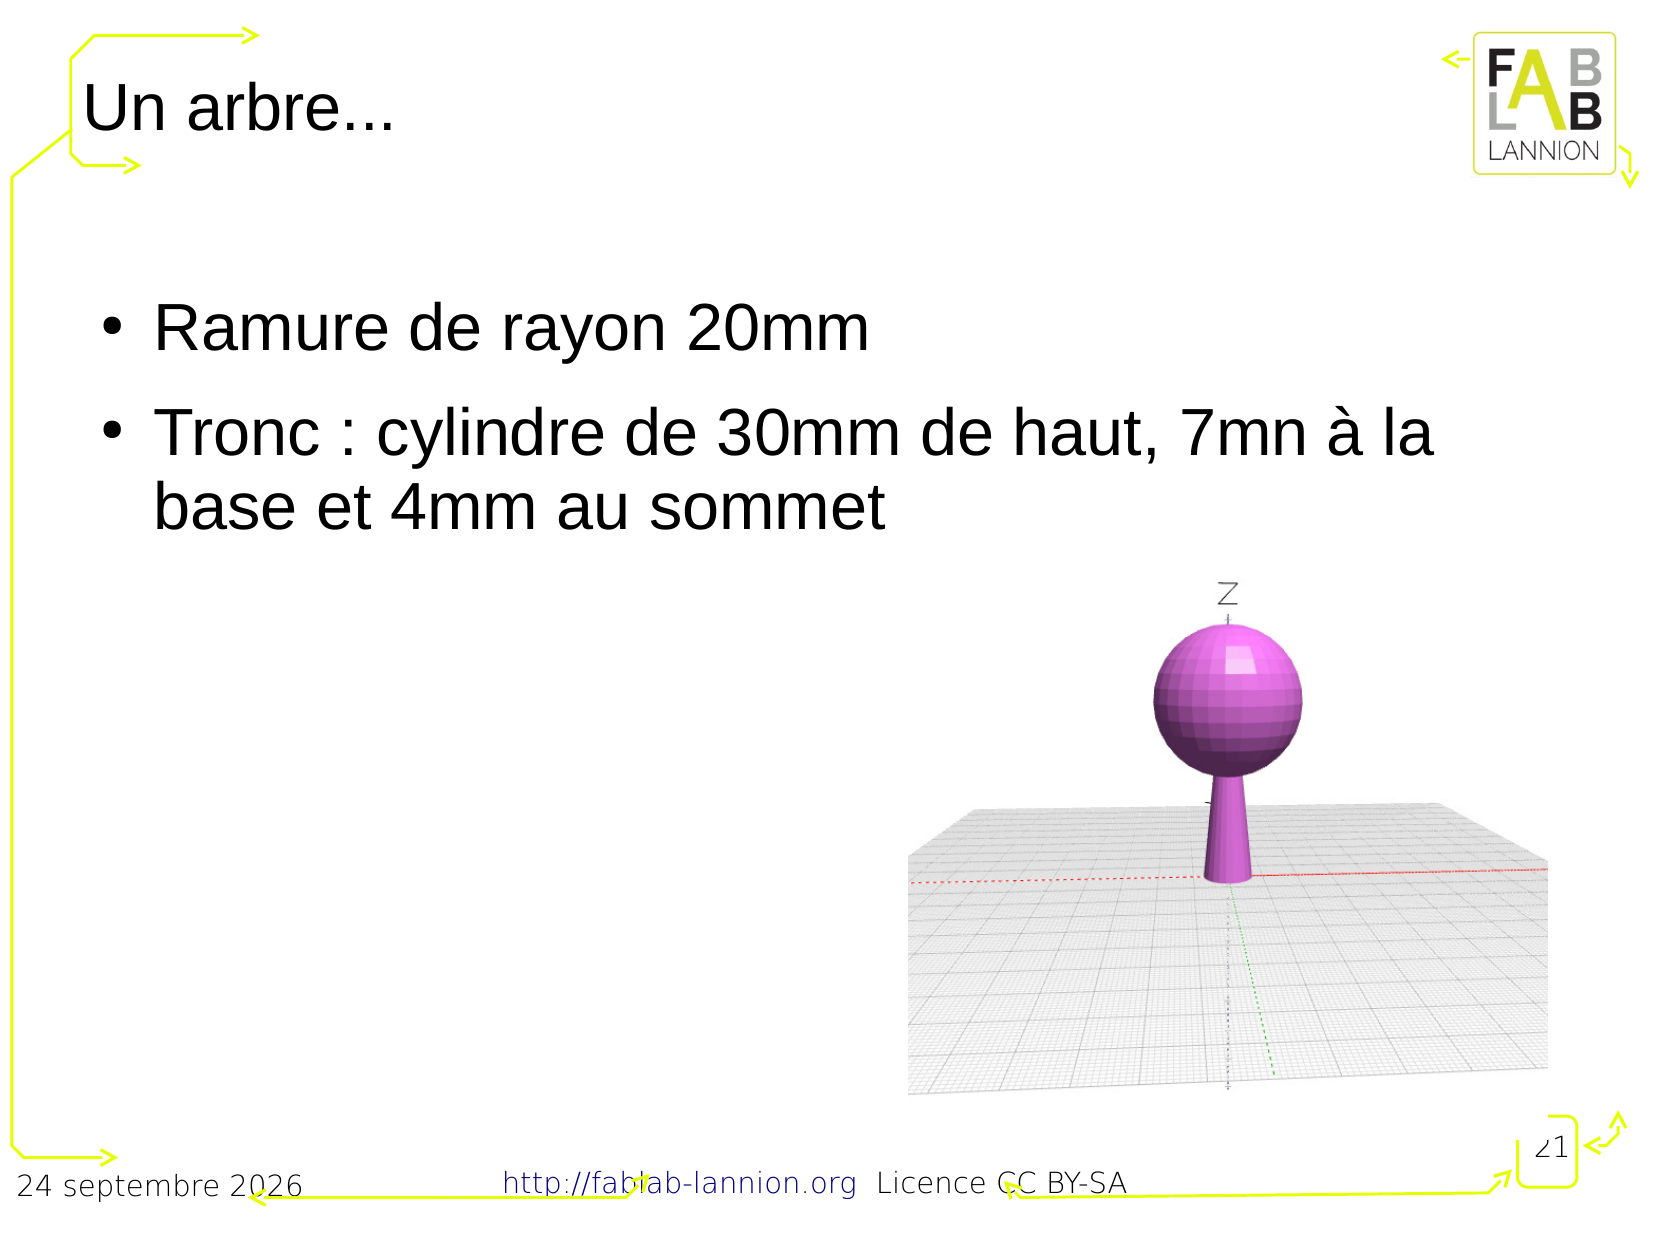

# Un arbre...
Ramure de rayon 20mm
Tronc : cylindre de 30mm de haut, 7mn à la base et 4mm au sommet
21